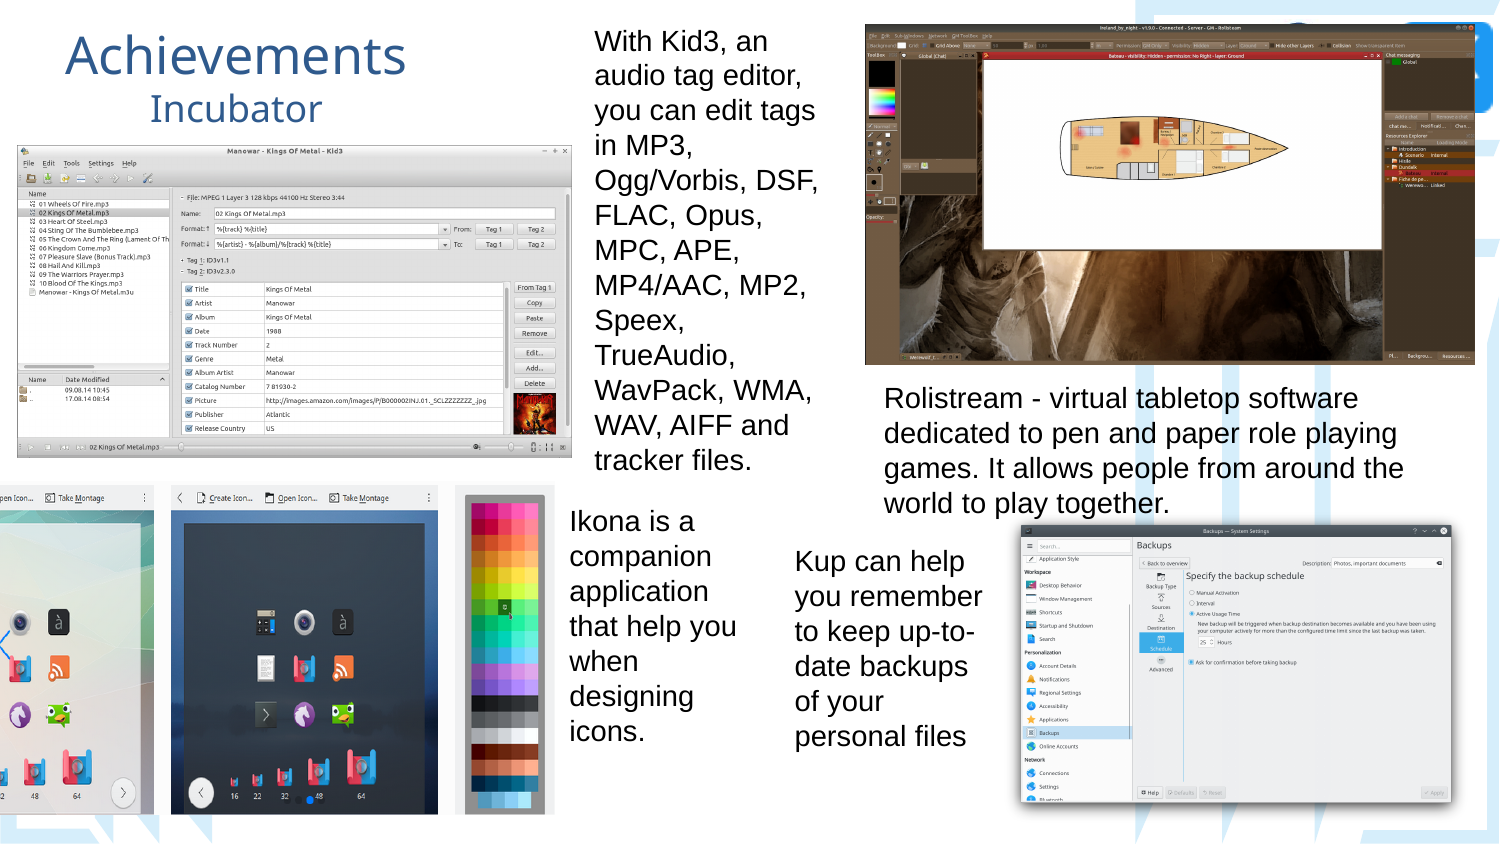

# Achievements Incubator
With Kid3, an audio tag editor, you can edit tags in MP3, Ogg/Vorbis, DSF, FLAC, Opus, MPC, APE, MP4/AAC, MP2, Speex, TrueAudio, WavPack, WMA, WAV, AIFF and tracker files.
Rolistream - virtual tabletop software dedicated to pen and paper role playing games. It allows people from around the world to play together.
Ikona is a companion application that help you when designing icons.
Kup can help you remember to keep up-to-date backups of your personal files